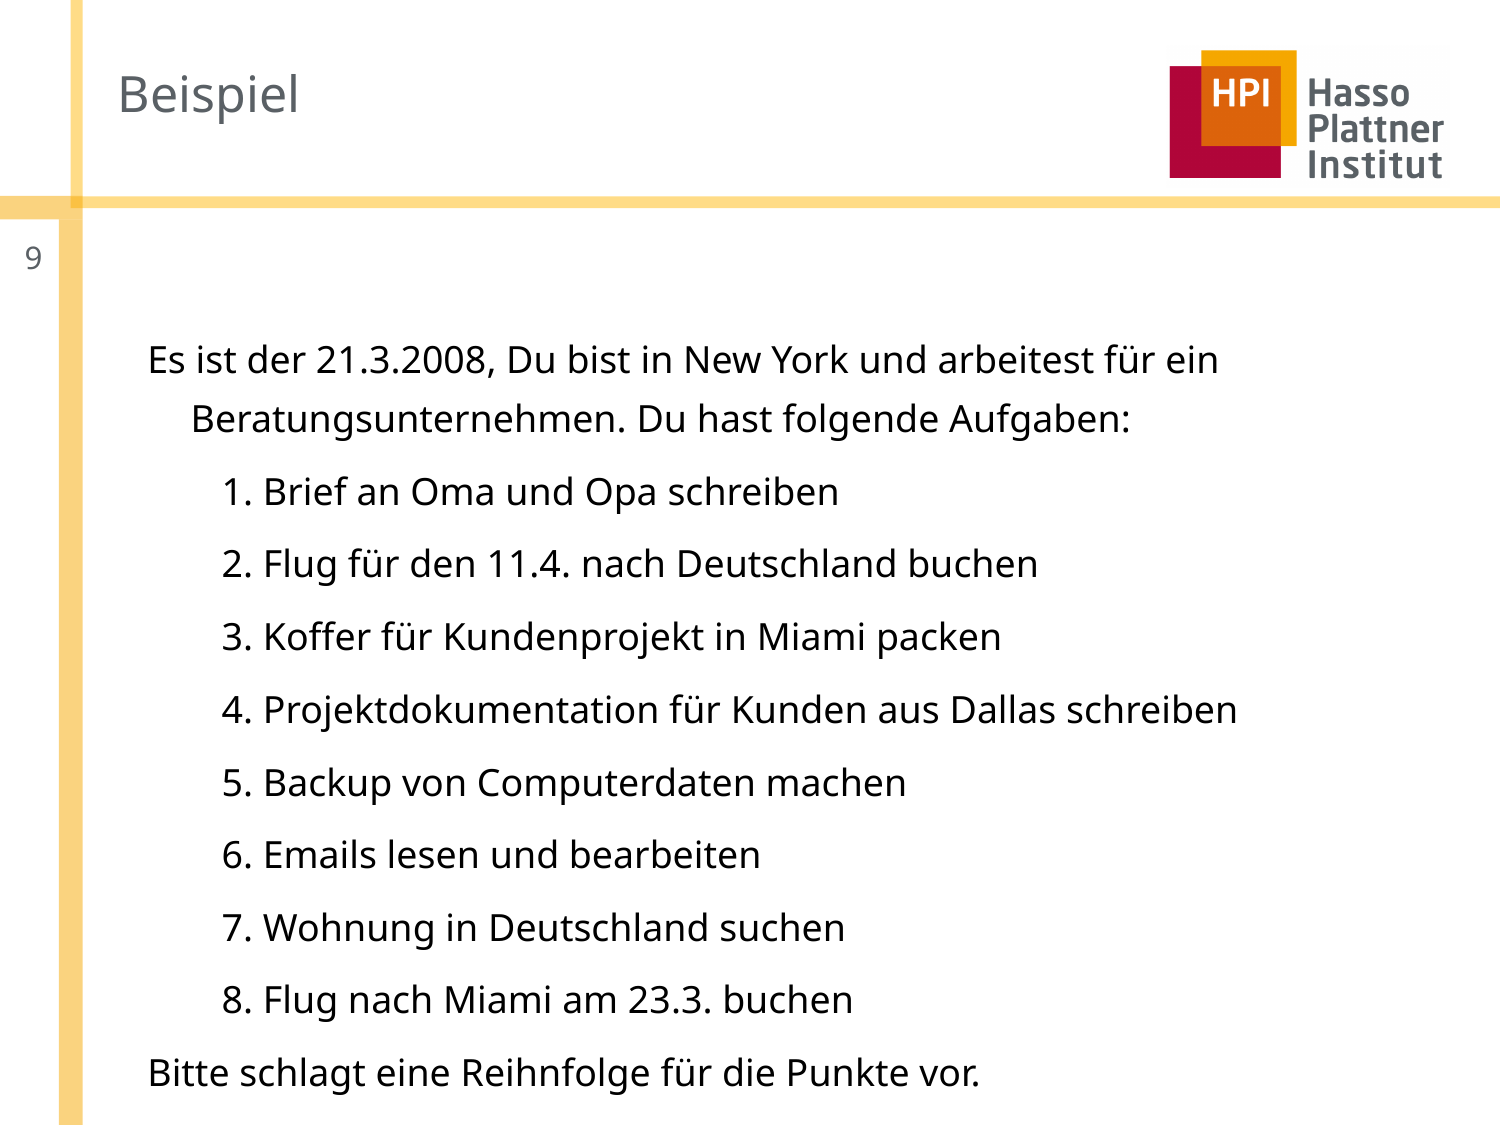

# Beispiel
9
Es ist der 21.3.2008, Du bist in New York und arbeitest für ein Beratungsunternehmen. Du hast folgende Aufgaben:
1. Brief an Oma und Opa schreiben
2. Flug für den 11.4. nach Deutschland buchen
3. Koffer für Kundenprojekt in Miami packen
4. Projektdokumentation für Kunden aus Dallas schreiben
5. Backup von Computerdaten machen
6. Emails lesen und bearbeiten
7. Wohnung in Deutschland suchen
8. Flug nach Miami am 23.3. buchen
Bitte schlagt eine Reihnfolge für die Punkte vor.
Keine Angst, es gibt keine richtige und keine falsche Lösung